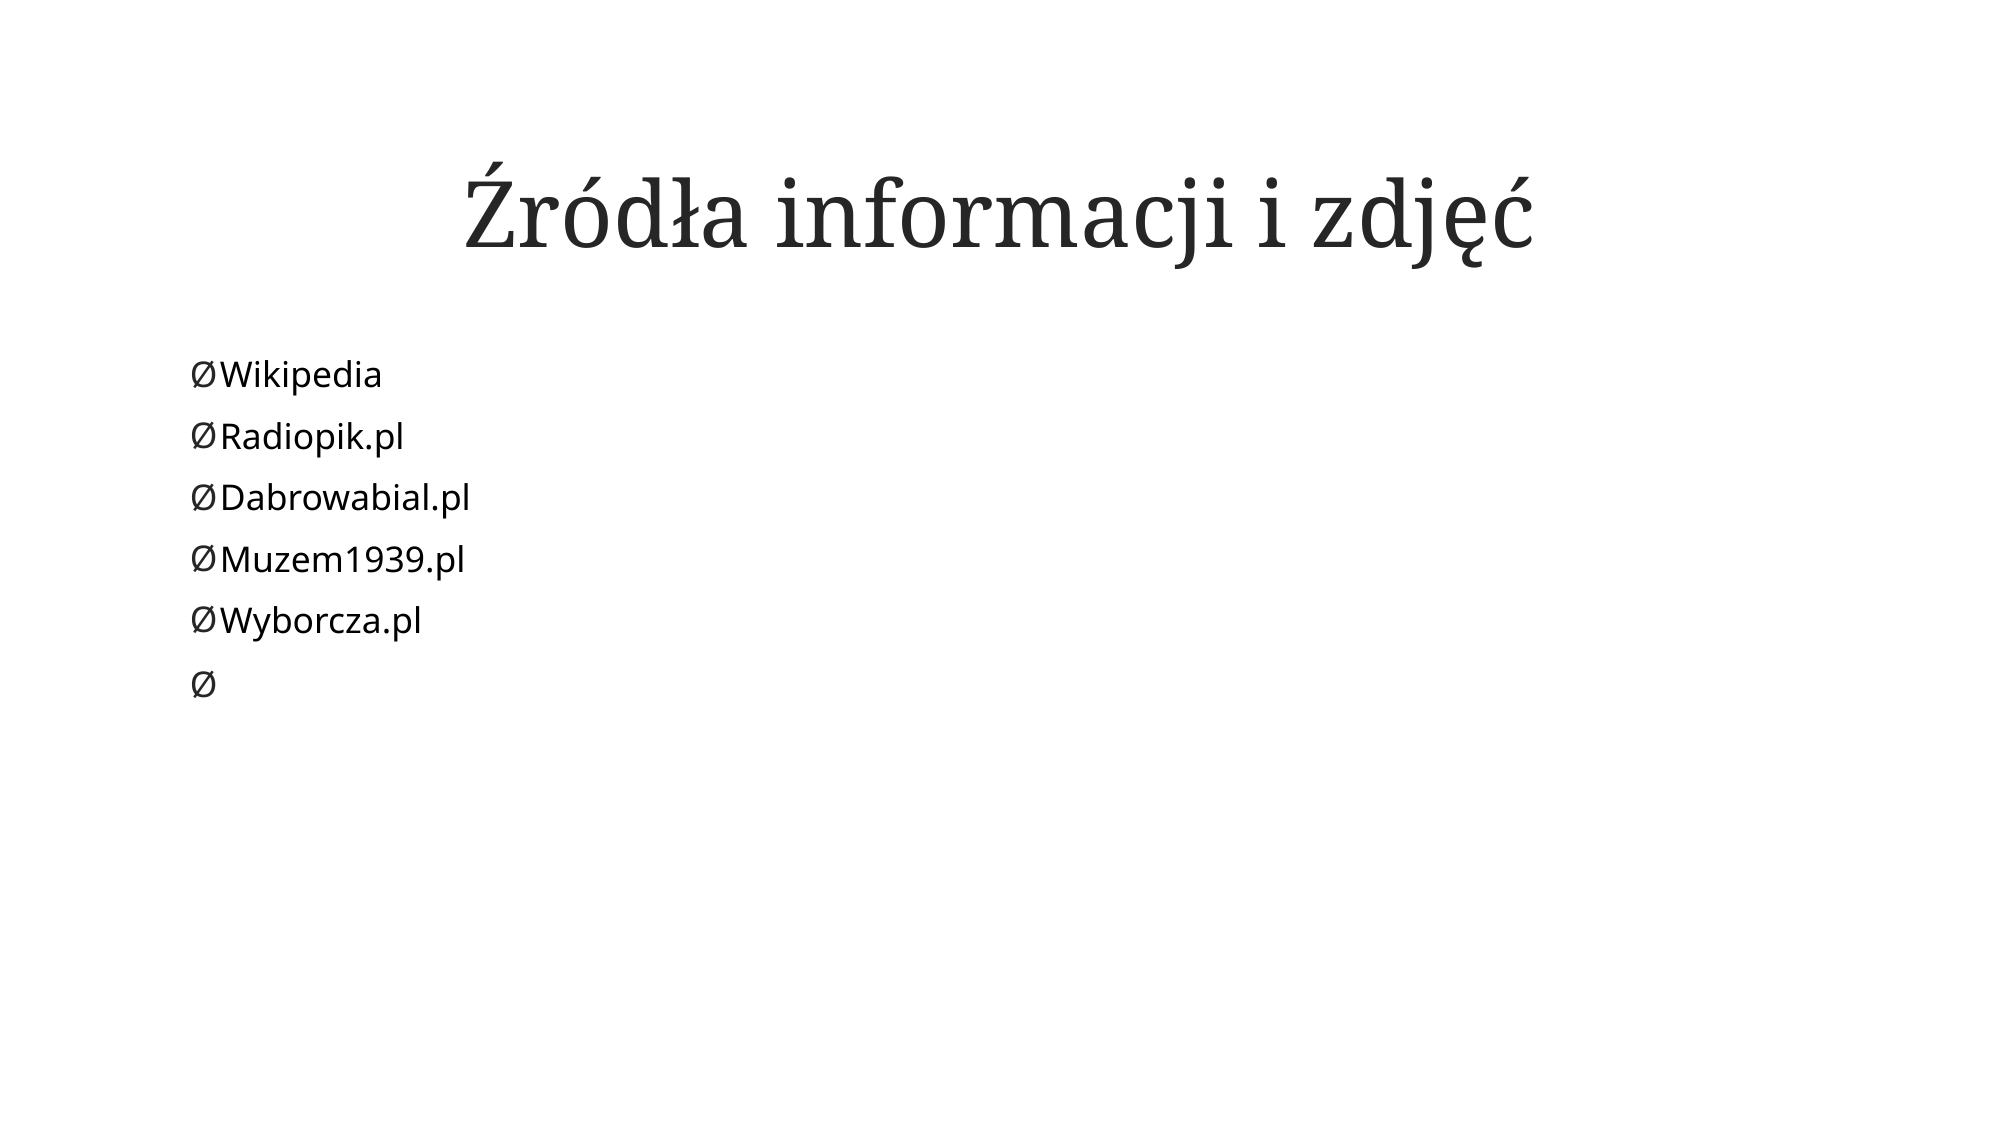

# Źródła informacji i zdjęć
Wikipedia
Radiopik.pl
Dabrowabial.pl
Muzem1939.pl
Wyborcza.pl